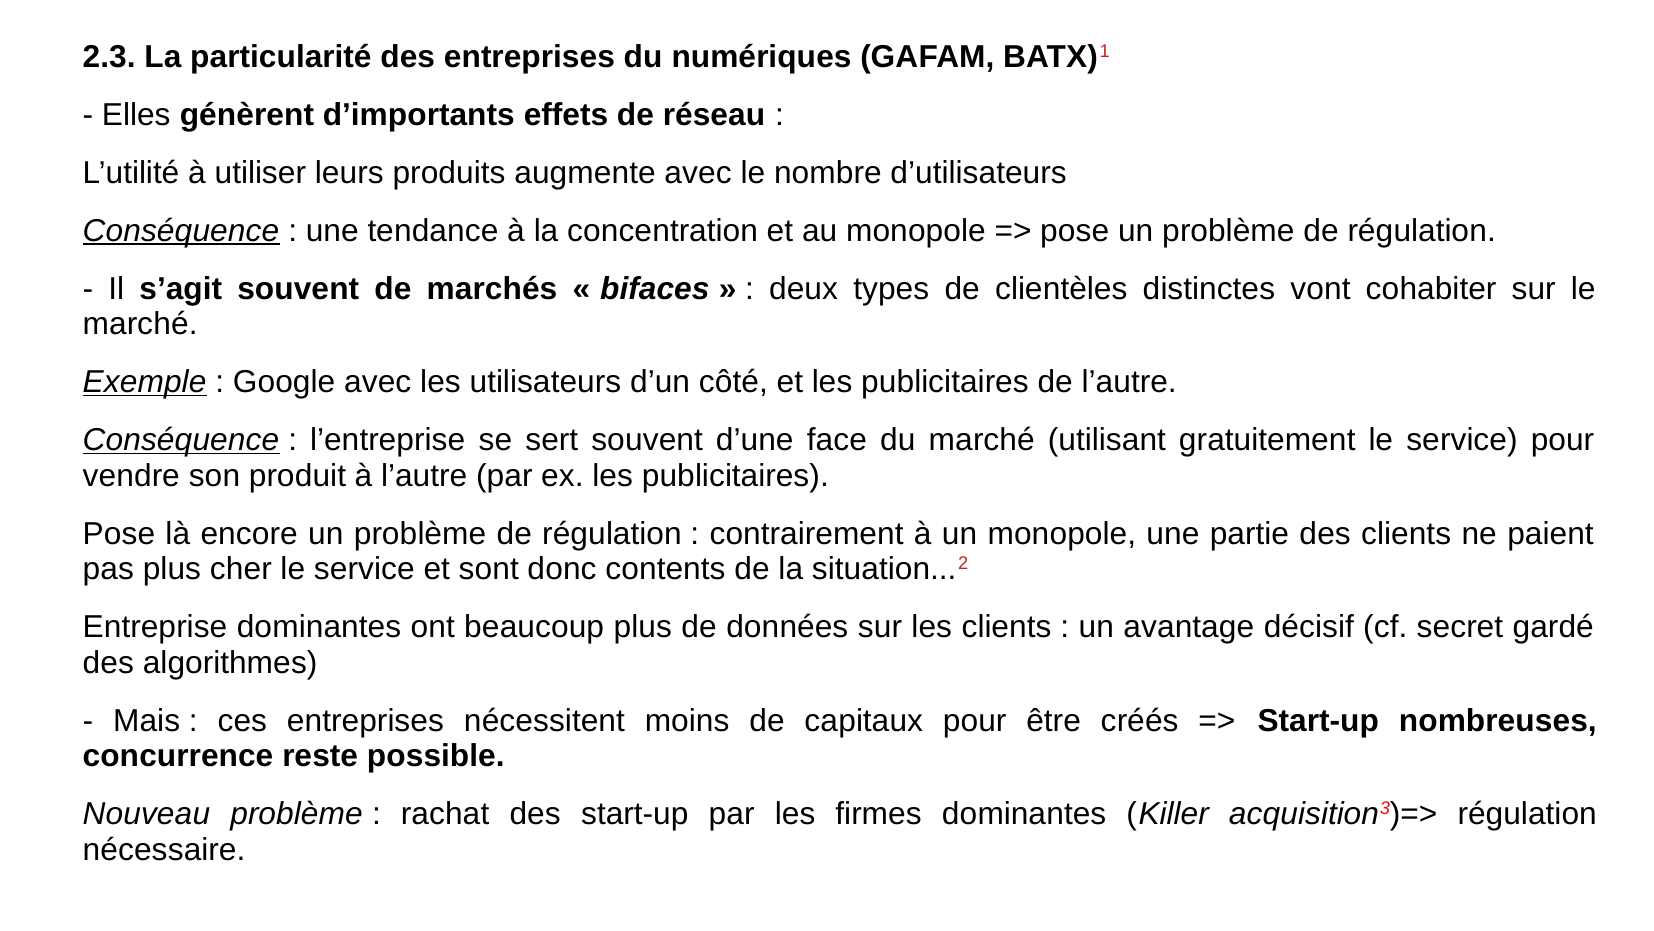

# 2.3. La particularité des entreprises du numériques (GAFAM, BATX)1
- Elles génèrent d’importants effets de réseau :
L’utilité à utiliser leurs produits augmente avec le nombre d’utilisateurs
Conséquence : une tendance à la concentration et au monopole => pose un problème de régulation.
- Il s’agit souvent de marchés « bifaces » : deux types de clientèles distinctes vont cohabiter sur le marché.
Exemple : Google avec les utilisateurs d’un côté, et les publicitaires de l’autre.
Conséquence : l’entreprise se sert souvent d’une face du marché (utilisant gratuitement le service) pour vendre son produit à l’autre (par ex. les publicitaires).
Pose là encore un problème de régulation : contrairement à un monopole, une partie des clients ne paient pas plus cher le service et sont donc contents de la situation...2
Entreprise dominantes ont beaucoup plus de données sur les clients : un avantage décisif (cf. secret gardé des algorithmes)
- Mais : ces entreprises nécessitent moins de capitaux pour être créés => Start-up nombreuses, concurrence reste possible.
Nouveau problème : rachat des start-up par les firmes dominantes (Killer acquisition3)=> régulation nécessaire.